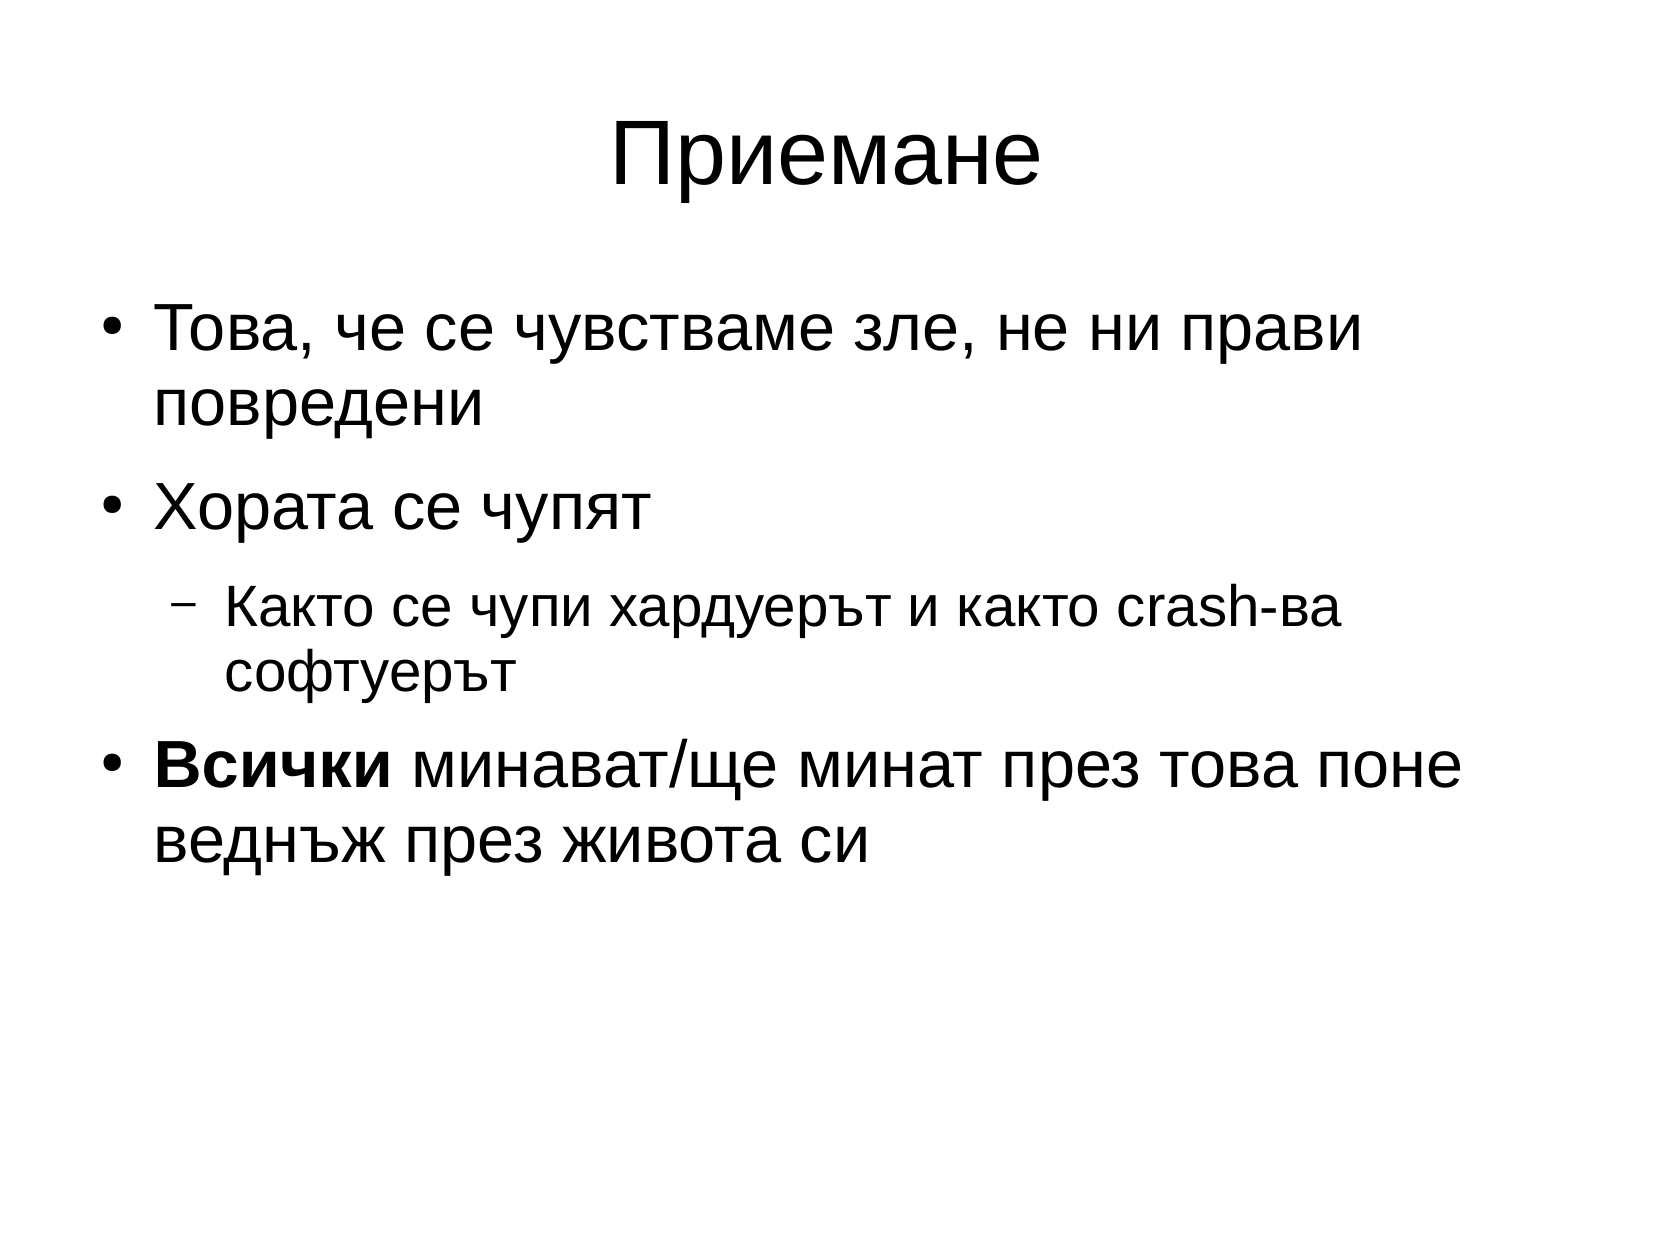

# Приемане
Това, че се чувстваме зле, не ни прави повредени
Хората се чупят
Както се чупи хардуерът и както crash-ва софтуерът
Всички минават/ще минат през това поне веднъж през живота си